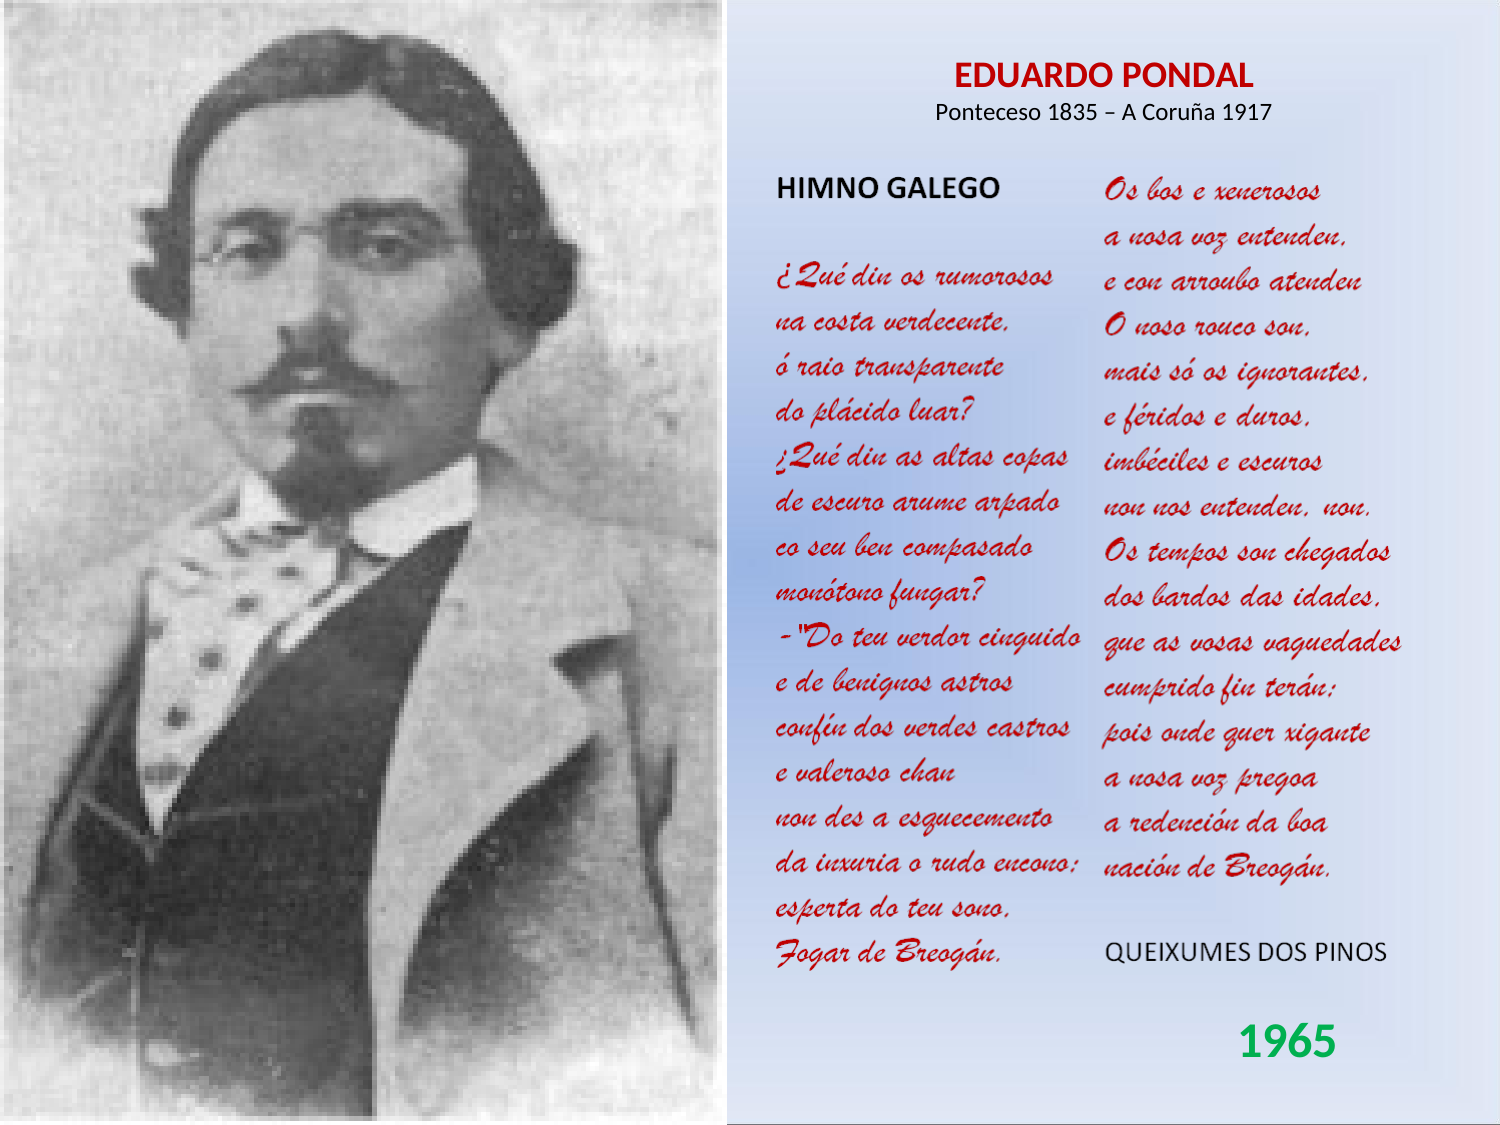

EDUARDO PONDAL
Ponteceso 1835 – A Coruña 1917
1965